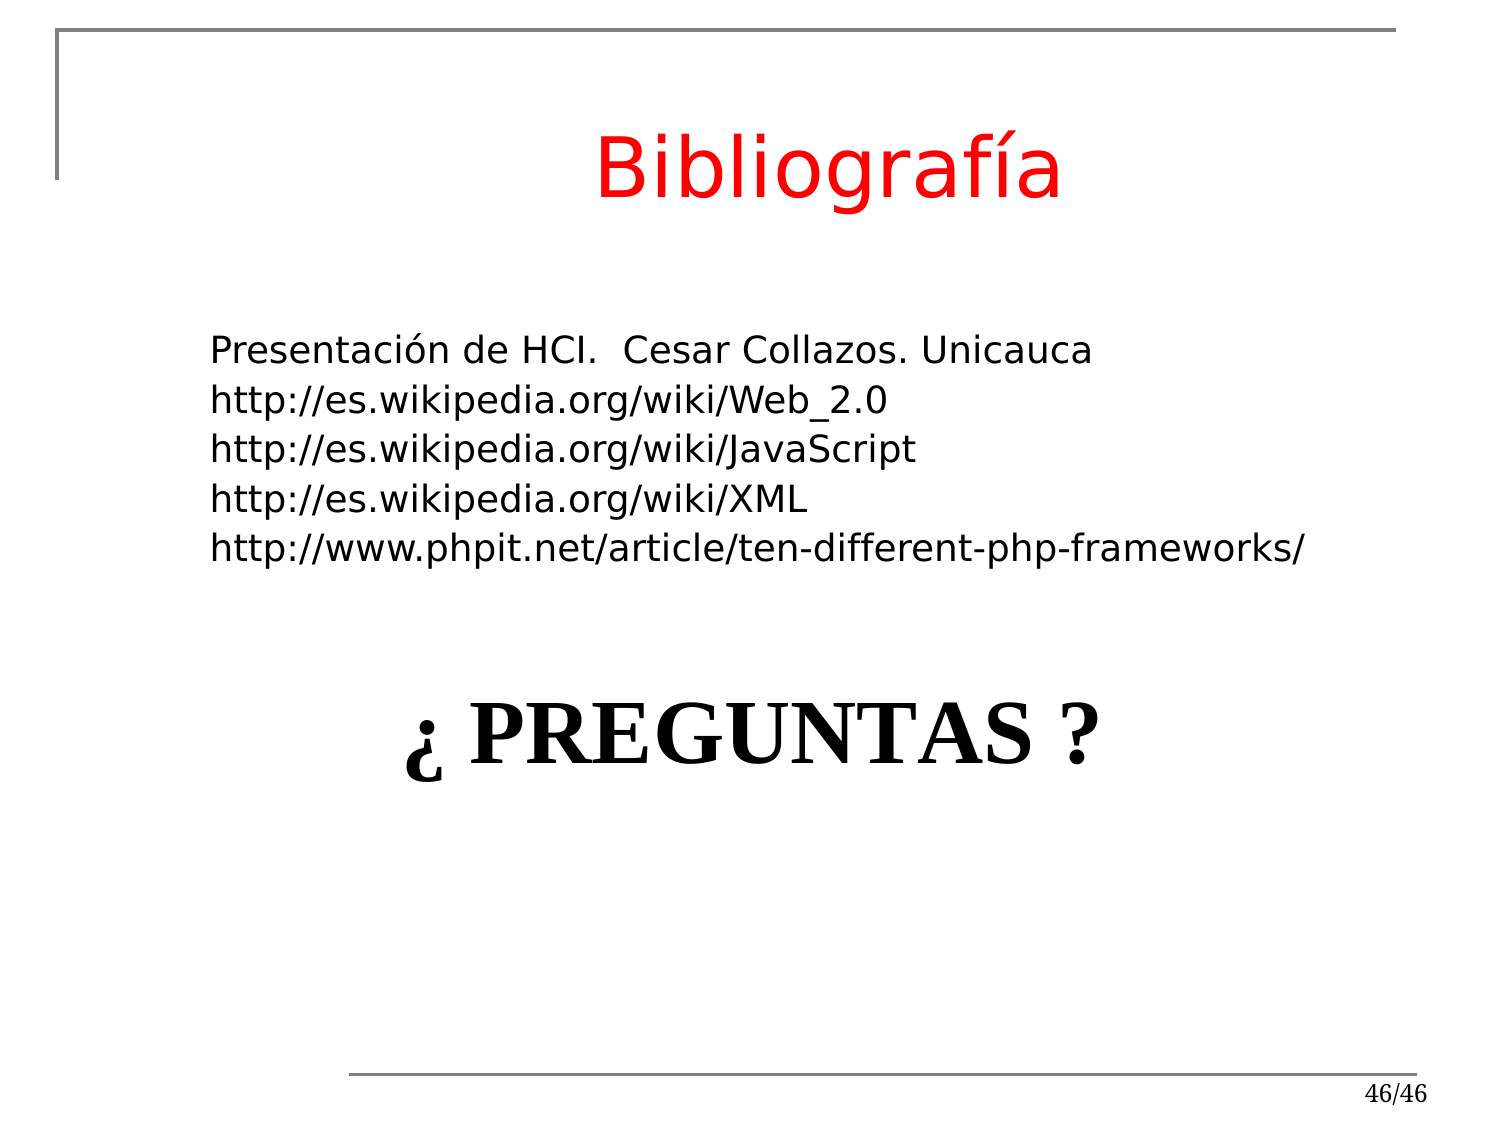

# Bibliografía
Presentación de HCI. Cesar Collazos. Unicauca
http://es.wikipedia.org/wiki/Web_2.0
http://es.wikipedia.org/wiki/JavaScript
http://es.wikipedia.org/wiki/XML
http://www.phpit.net/article/ten-different-php-frameworks/
¿ PREGUNTAS ?